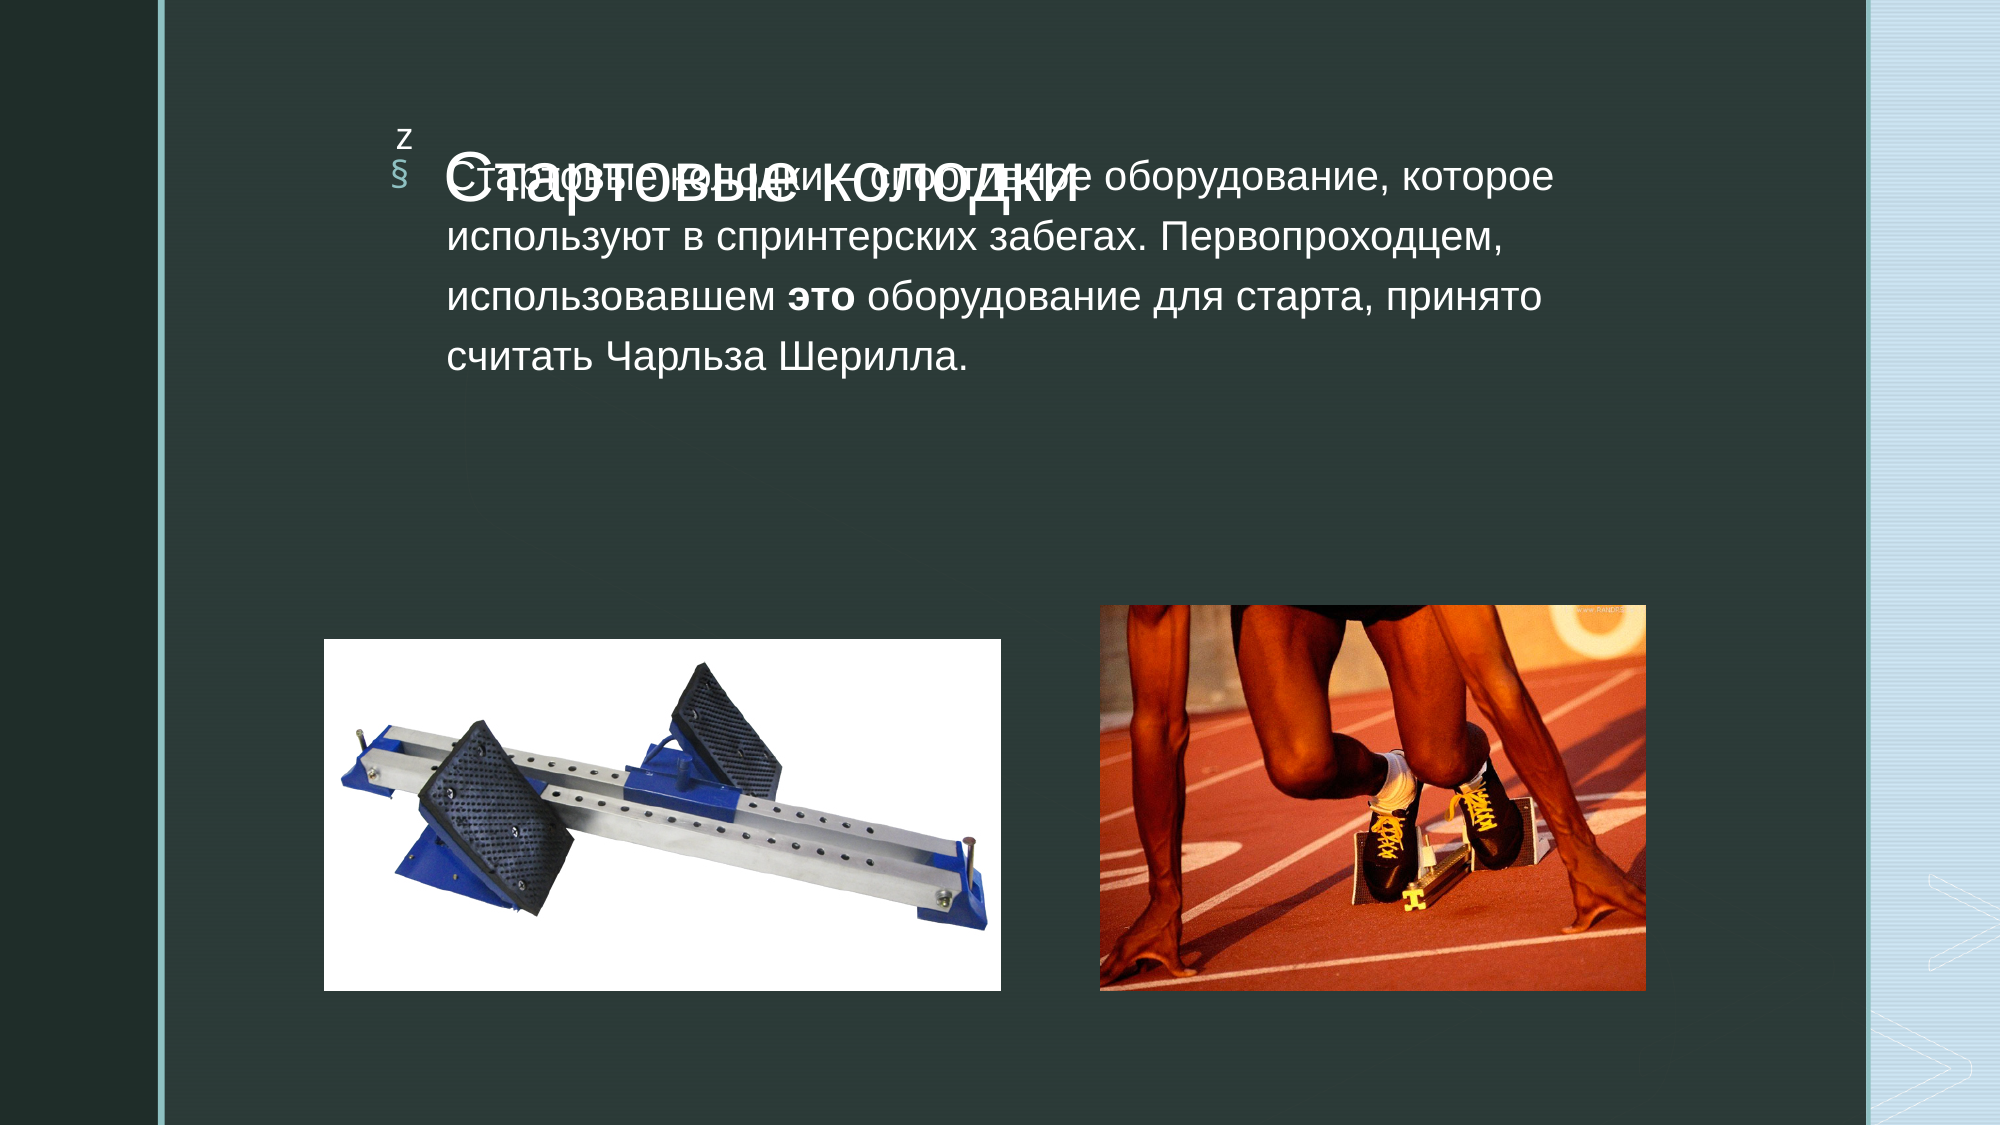

Стартовые колодки – спортивное оборудование, которое используют в спринтерских забегах. Первопроходцем, использовавшем это оборудование для старта, принято считать Чарльза Шерилла.
# Стартовые колодки